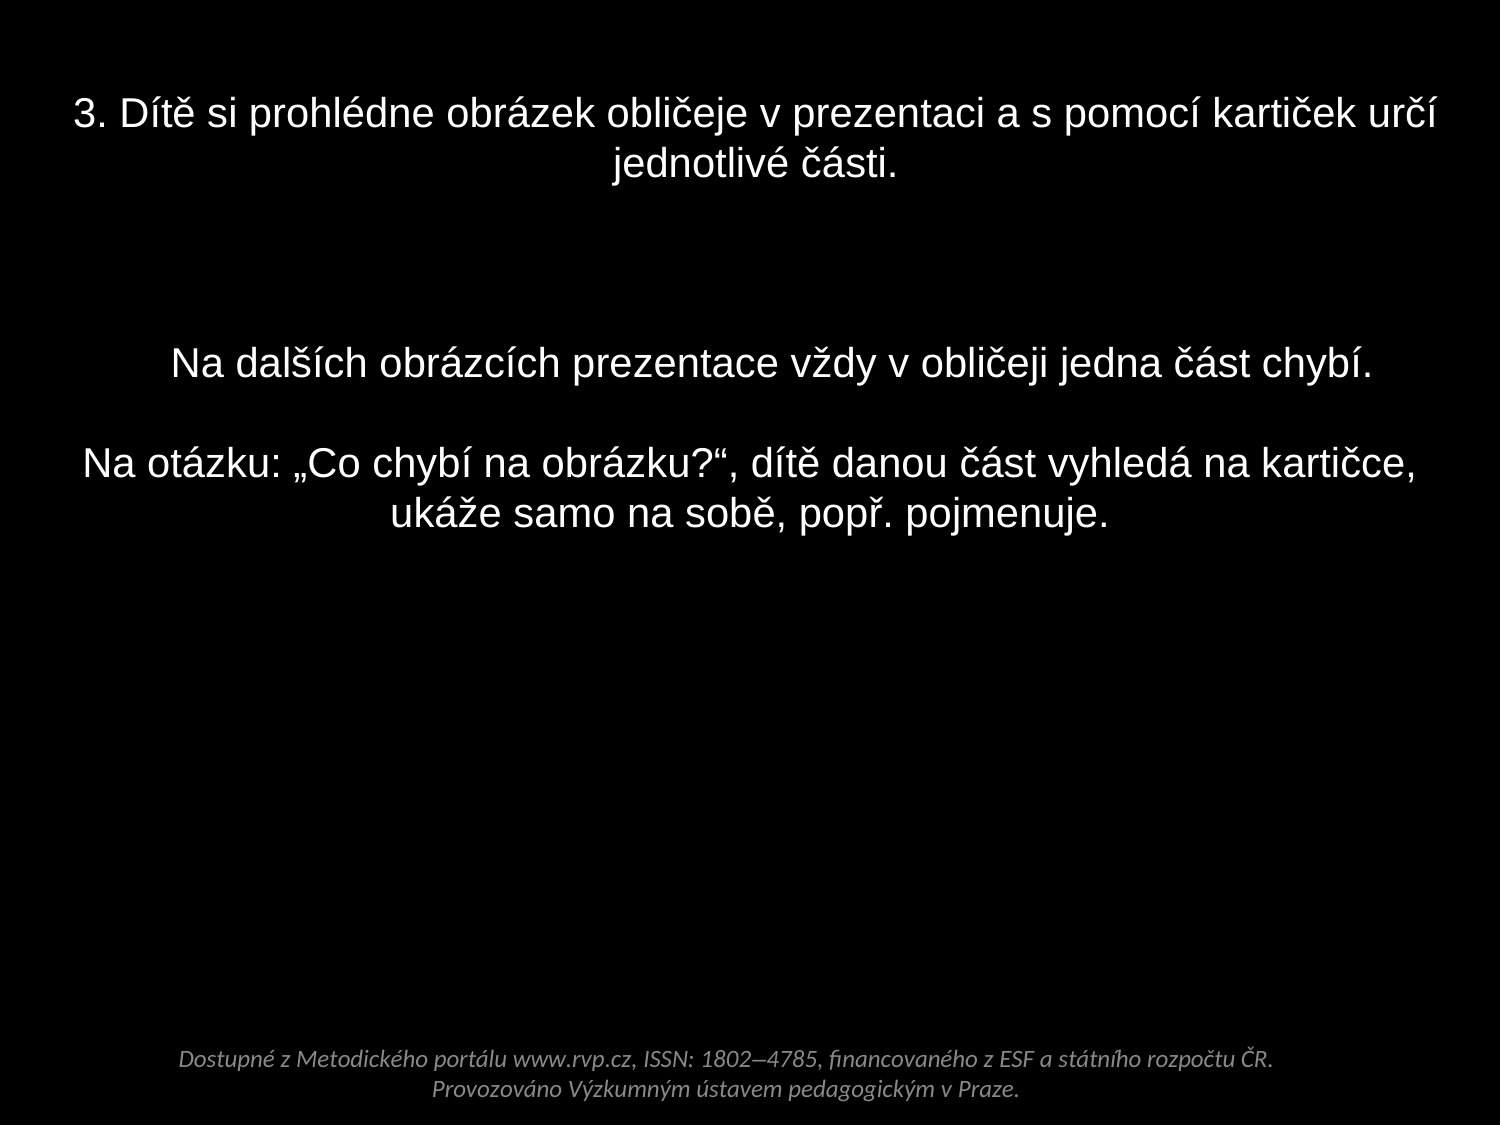

3. Dítě si prohlédne obrázek obličeje v prezentaci a s pomocí kartiček určí
jednotlivé části.
	Na dalších obrázcích prezentace vždy v obličeji jedna část chybí.
Na otázku: „Co chybí na obrázku?“, dítě danou část vyhledá na kartičce,
ukáže samo na sobě, popř. pojmenuje.
Dostupné z Metodického portálu www.rvp.cz, ISSN: 1802–4785, financovaného z ESF a státního rozpočtu ČR. Provozováno Výzkumným ústavem pedagogickým v Praze.